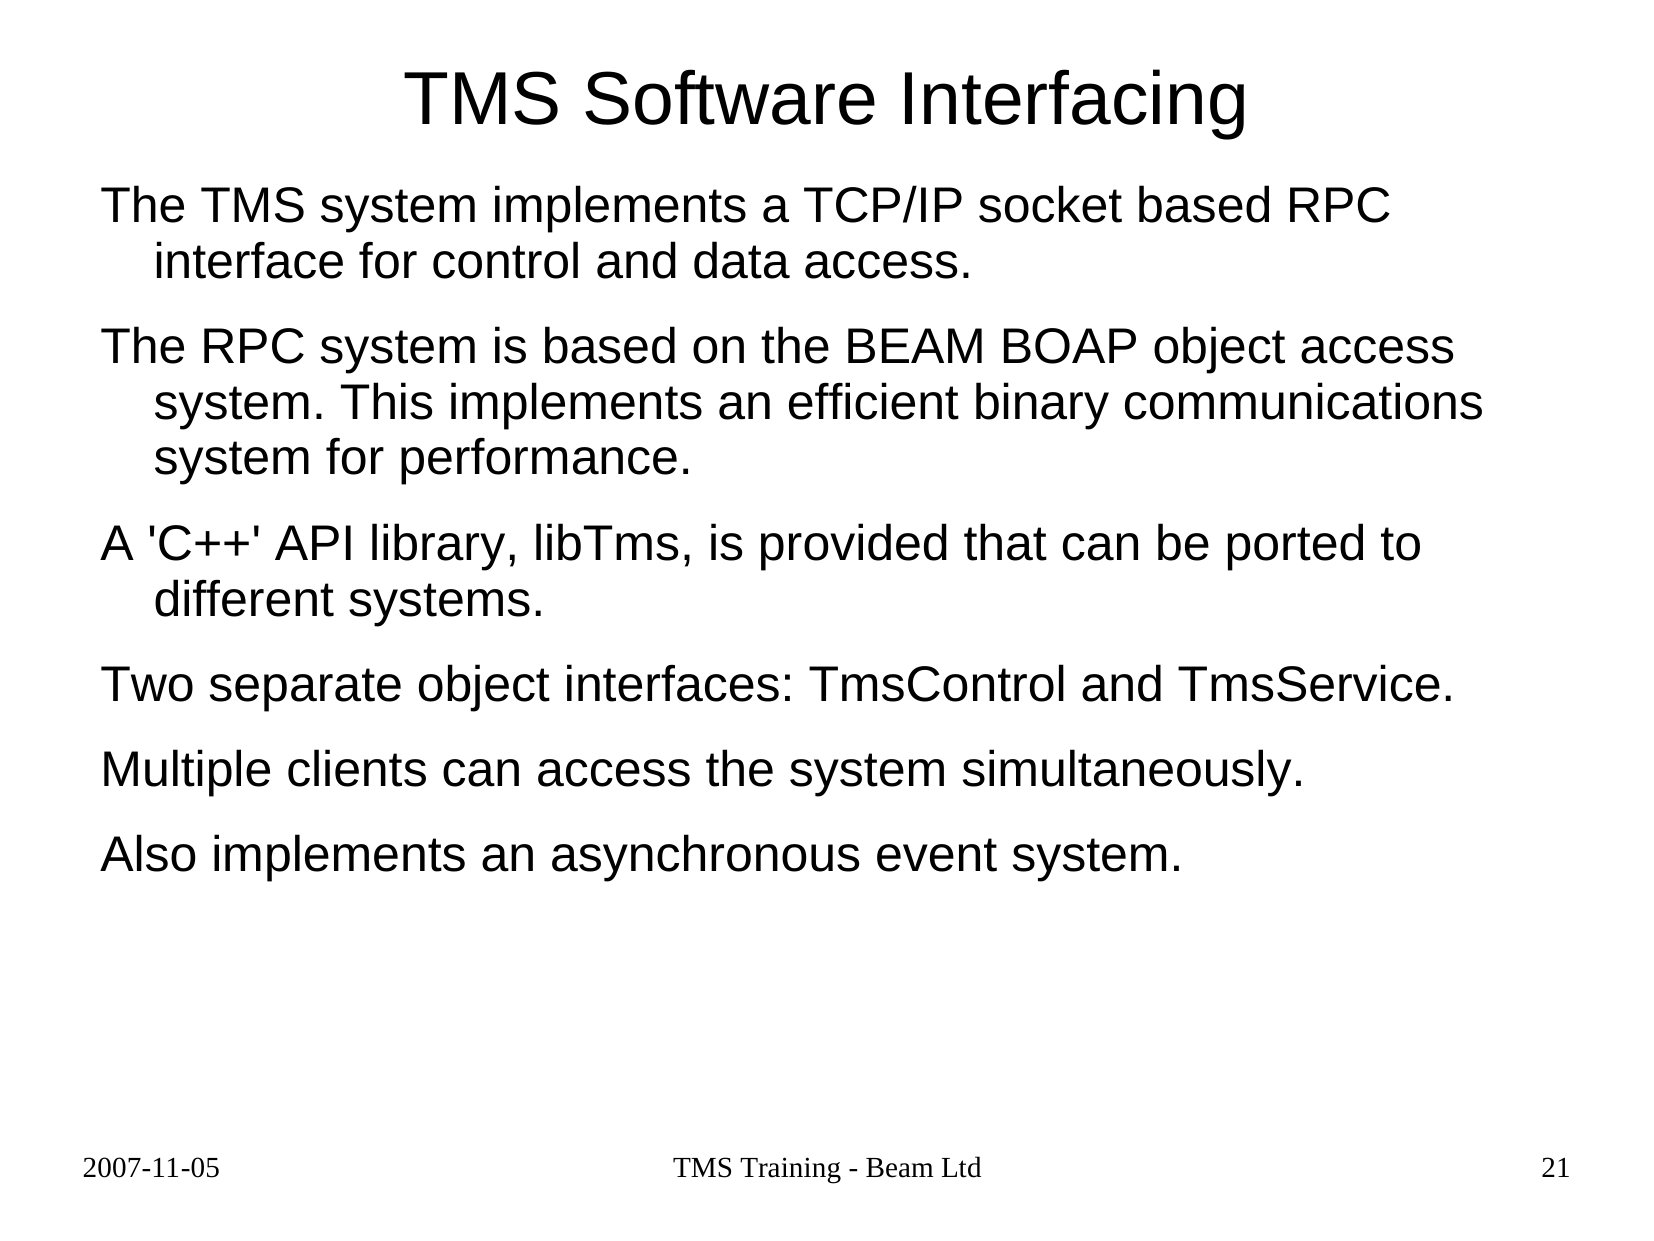

# TMS Software Interfacing
The TMS system implements a TCP/IP socket based RPC interface for control and data access.
The RPC system is based on the BEAM BOAP object access system. This implements an efficient binary communications system for performance.
A 'C++' API library, libTms, is provided that can be ported to different systems.
Two separate object interfaces: TmsControl and TmsService.
Multiple clients can access the system simultaneously.
Also implements an asynchronous event system.
21